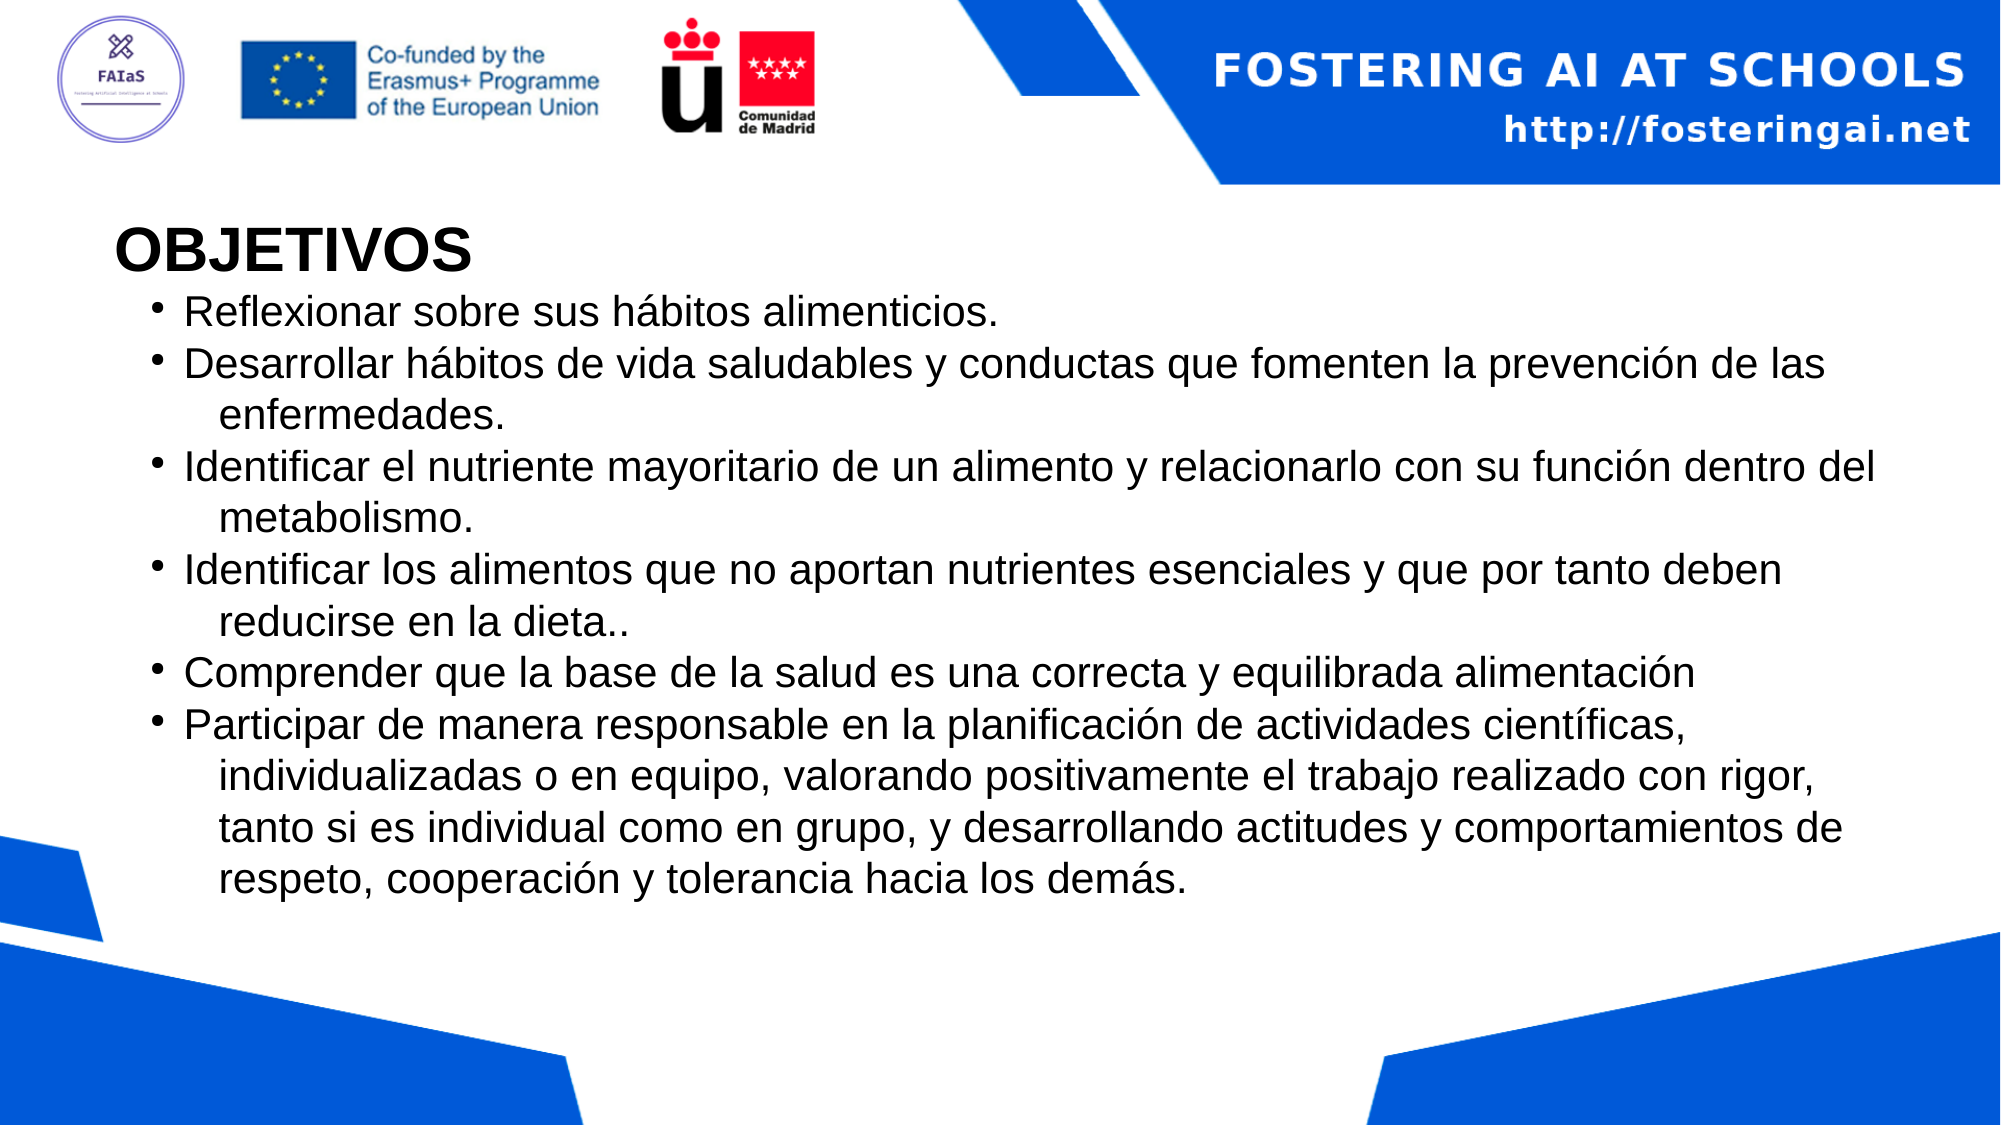

# OBJETIVOS
Reflexionar sobre sus hábitos alimenticios.
Desarrollar hábitos de vida saludables y conductas que fomenten la prevención de las enfermedades.
Identificar el nutriente mayoritario de un alimento y relacionarlo con su función dentro del metabolismo.
Identificar los alimentos que no aportan nutrientes esenciales y que por tanto deben reducirse en la dieta..
Comprender que la base de la salud es una correcta y equilibrada alimentación
Participar de manera responsable en la planificación de actividades científicas, individualizadas o en equipo, valorando positivamente el trabajo realizado con rigor, tanto si es individual como en grupo, y desarrollando actitudes y comportamientos de respeto, cooperación y tolerancia hacia los demás.